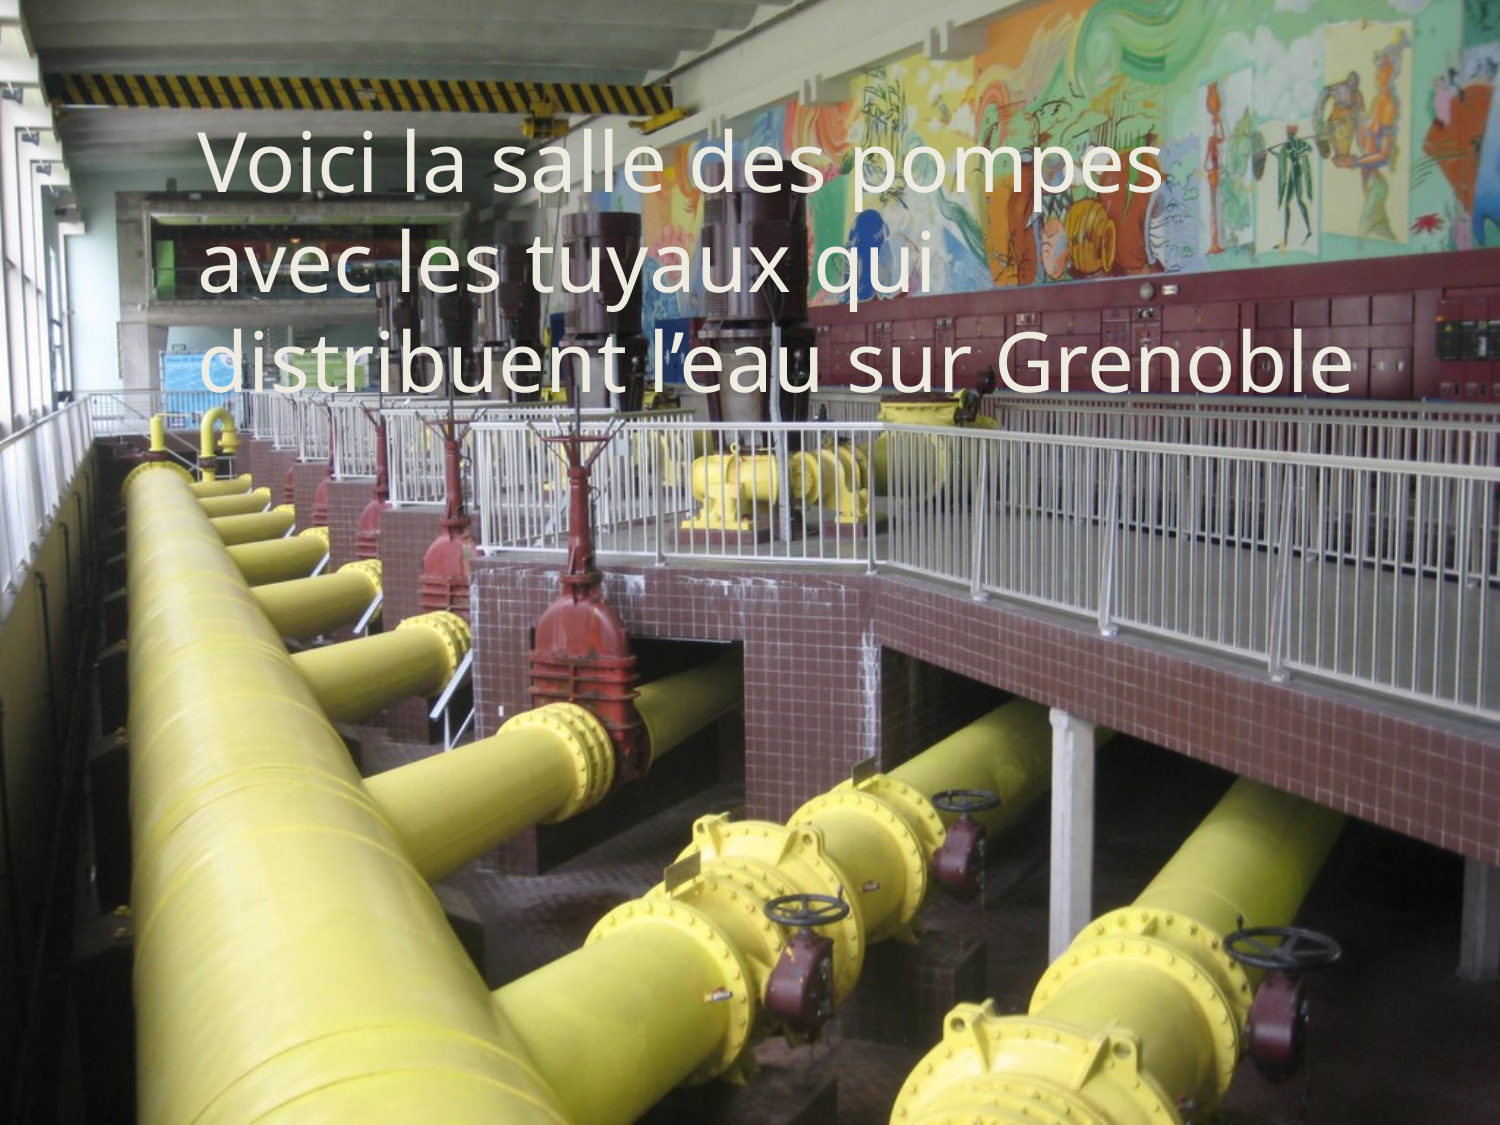

Voici la salle des pompes avec les tuyaux qui distribuent l’eau sur Grenoble